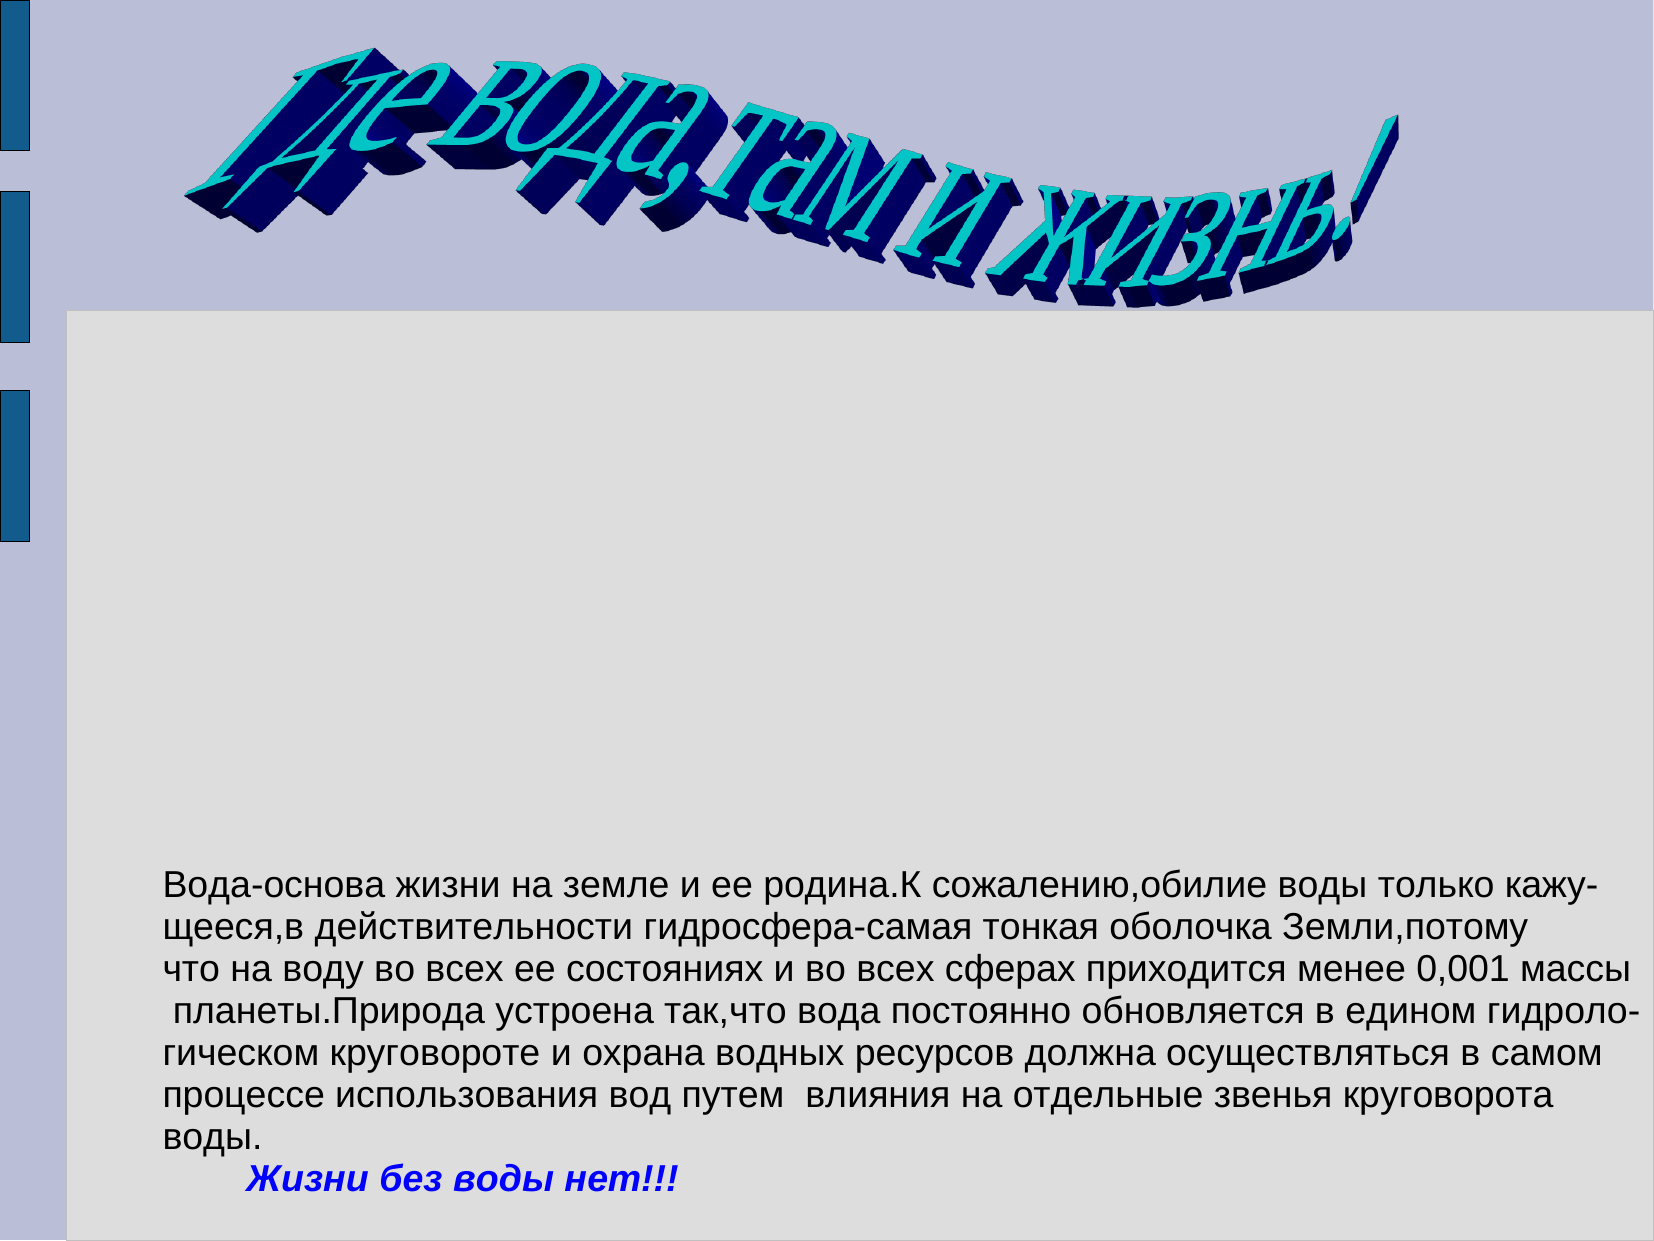

Где вода,там и жизнь!
Вода-основа жизни на земле и ее родина.К сожалению,обилие воды только кажу-
щееся,в действительности гидросфера-самая тонкая оболочка Земли,потому
что на воду во всех ее состояниях и во всех сферах приходится менее 0,001 массы
 планеты.Природа устроена так,что вода постоянно обновляется в едином гидроло-
гическом круговороте и охрана водных ресурсов должна осуществляться в самом
процессе использования вод путем влияния на отдельные звенья круговорота
воды.
 Жизни без воды нет!!!